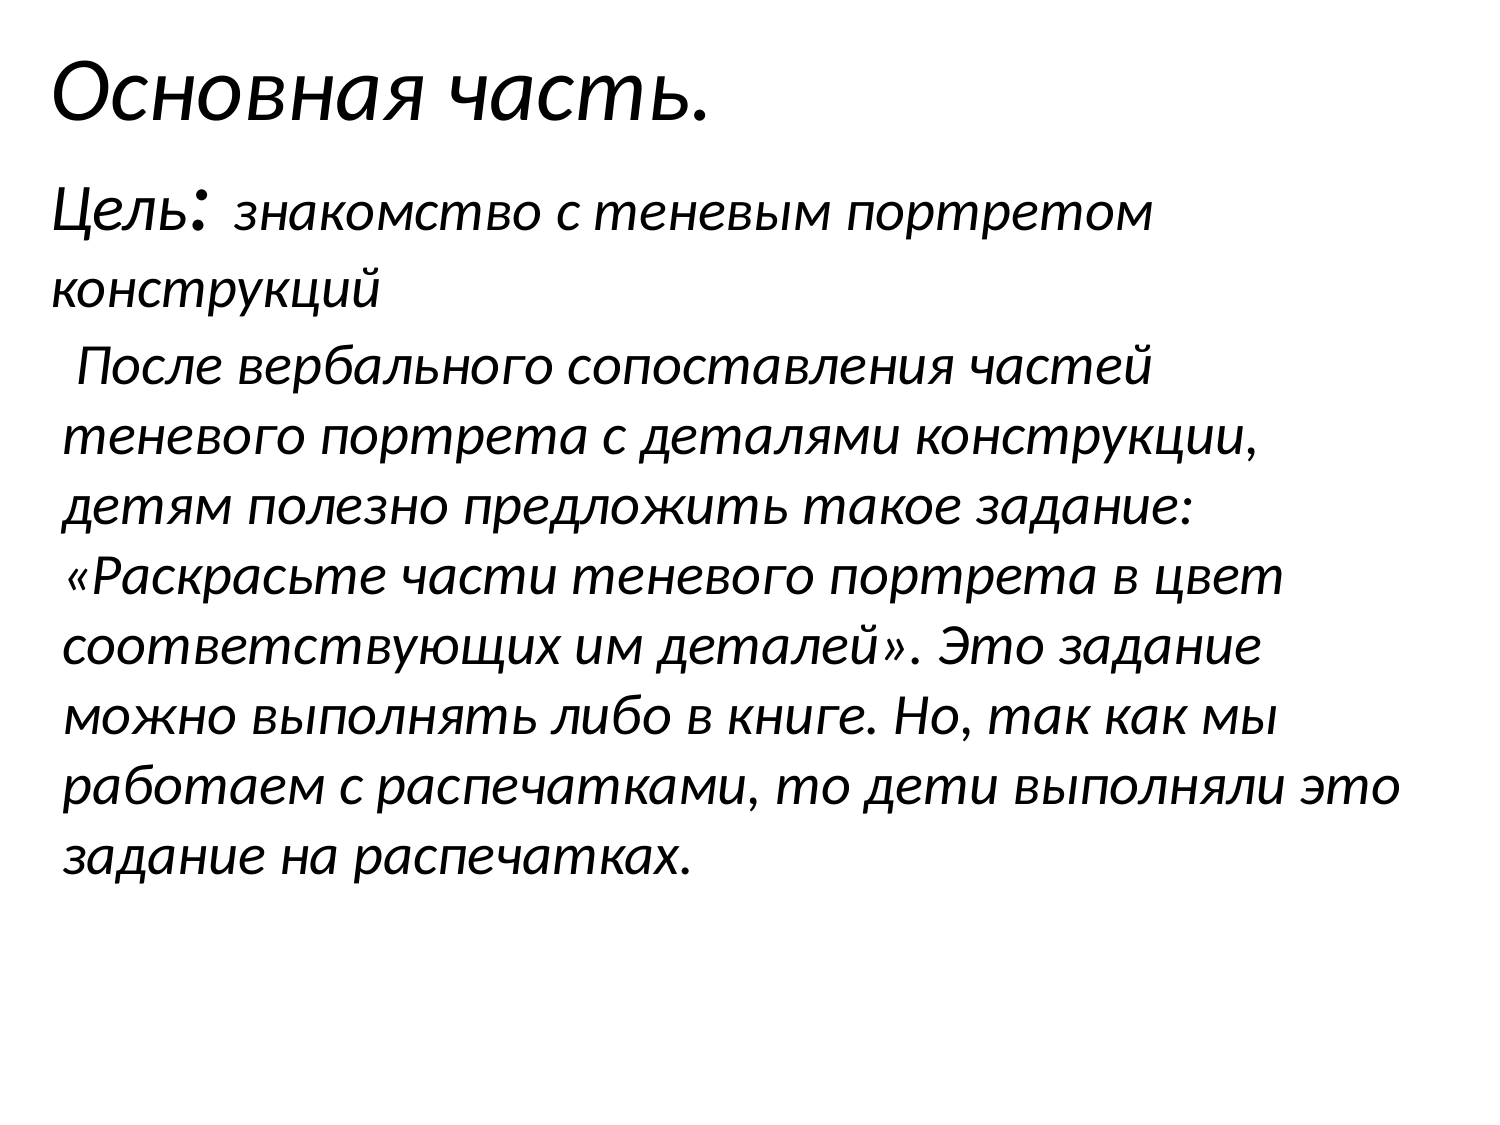

# Основная часть. Цель: знакомство с теневым портретом конструкций
 После вербального сопоставления частей теневого портрета с деталями конструкции, детям полезно предложить такое задание: «Раскрасьте части теневого портрета в цвет соответствующих им деталей». Это задание можно выполнять либо в книге. Но, так как мы работаем с распечатками, то дети выполняли это задание на распечатках.